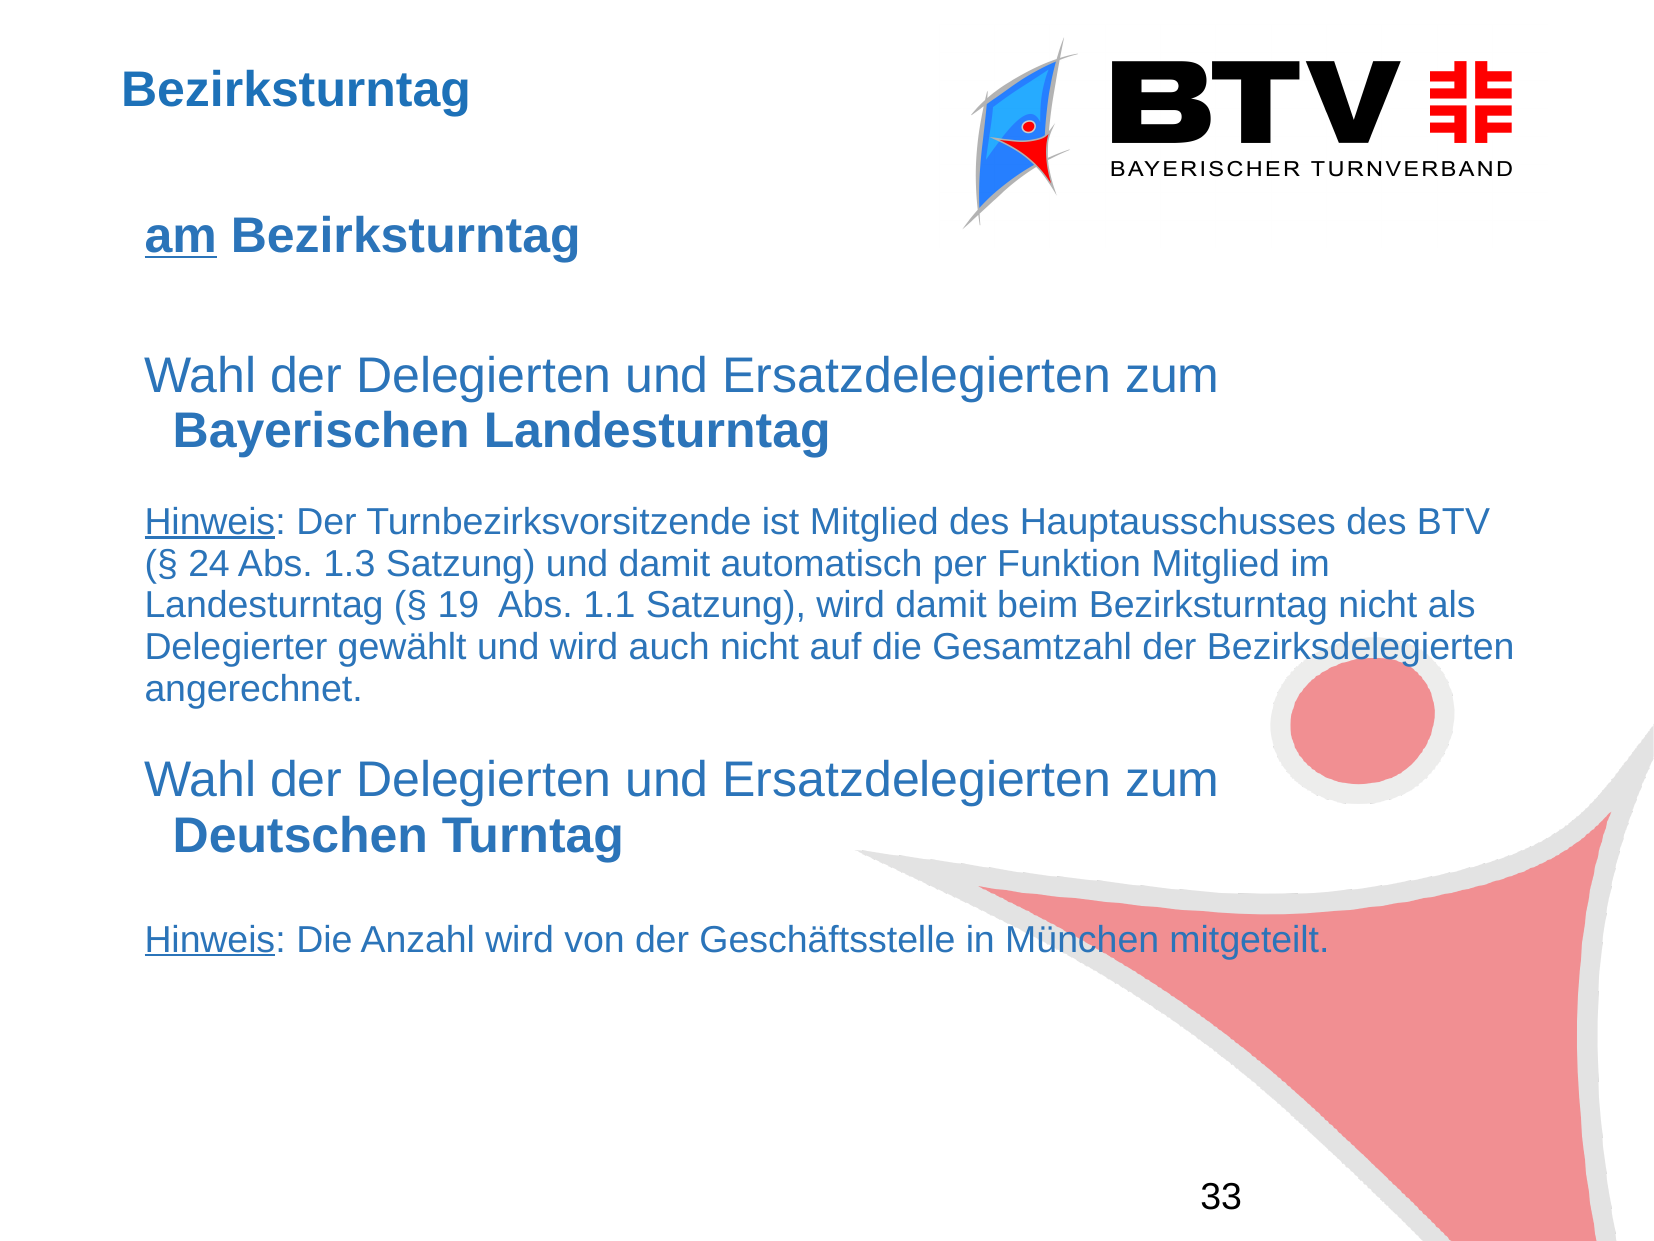

# Bezirksturntag
am Bezirksturntag
Wahl der Delegierten und Ersatzdelegierten zum
 Bayerischen Landesturntag
Hinweis: Der Turnbezirksvorsitzende ist Mitglied des Hauptausschusses des BTV
(§ 24 Abs. 1.3 Satzung) und damit automatisch per Funktion Mitglied im Landesturntag (§ 19 Abs. 1.1 Satzung), wird damit beim Bezirksturntag nicht als Delegierter gewählt und wird auch nicht auf die Gesamtzahl der Bezirksdelegierten angerechnet.
Wahl der Delegierten und Ersatzdelegierten zum
 Deutschen Turntag
Hinweis: Die Anzahl wird von der Geschäftsstelle in München mitgeteilt.